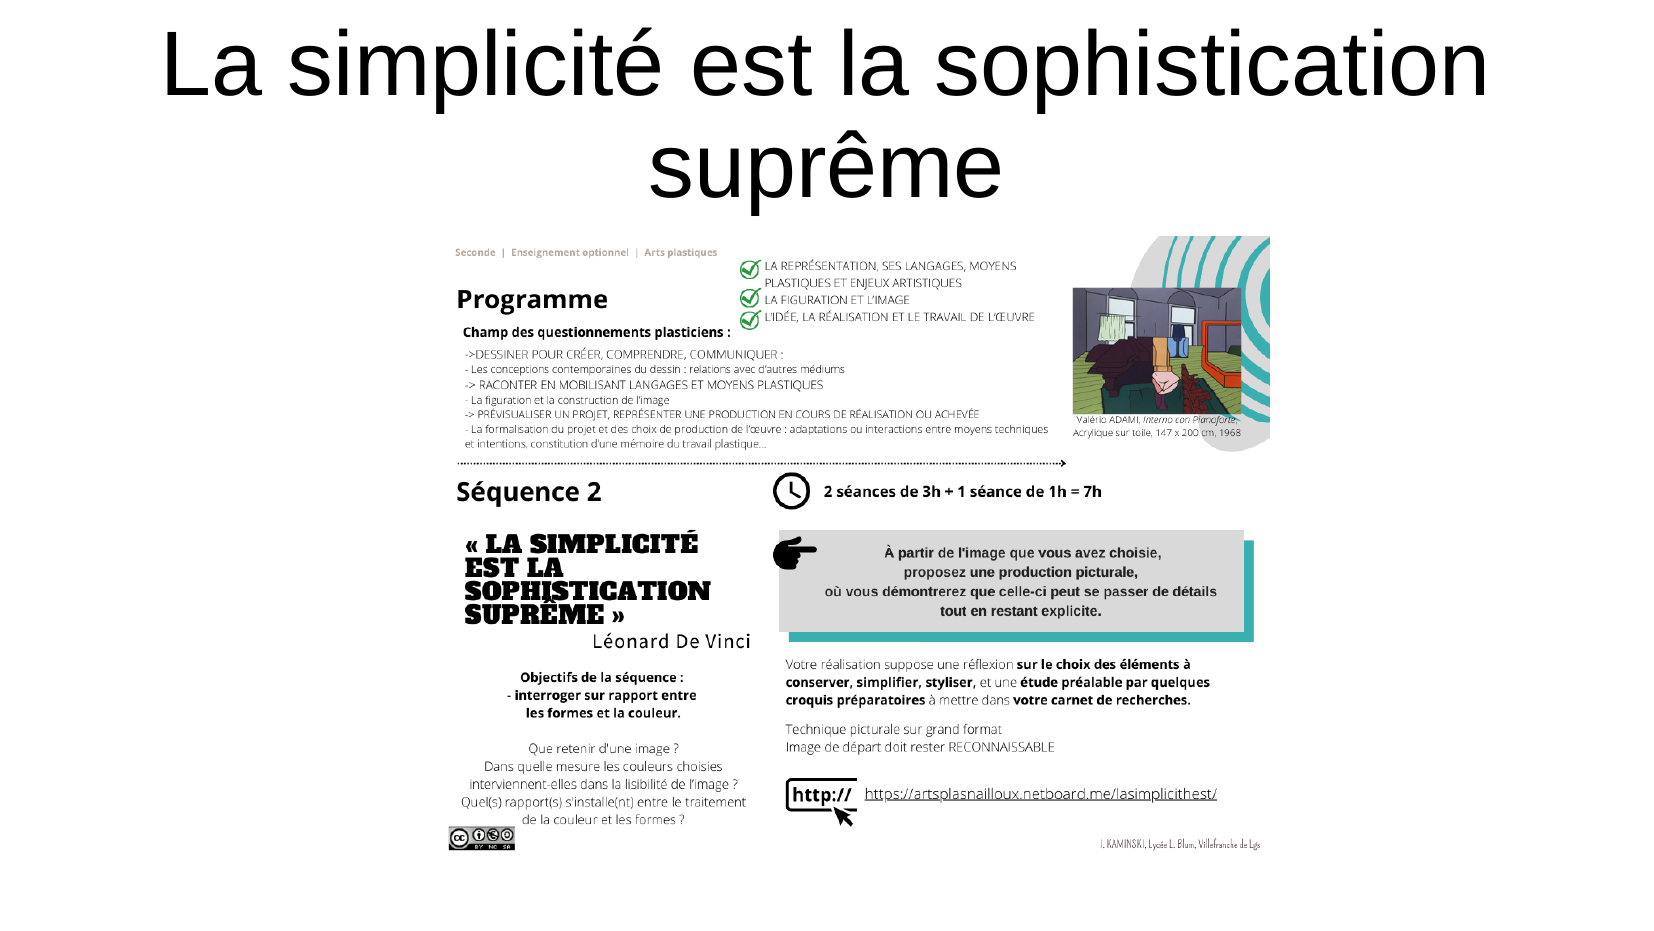

# La simplicité est la sophistication suprême